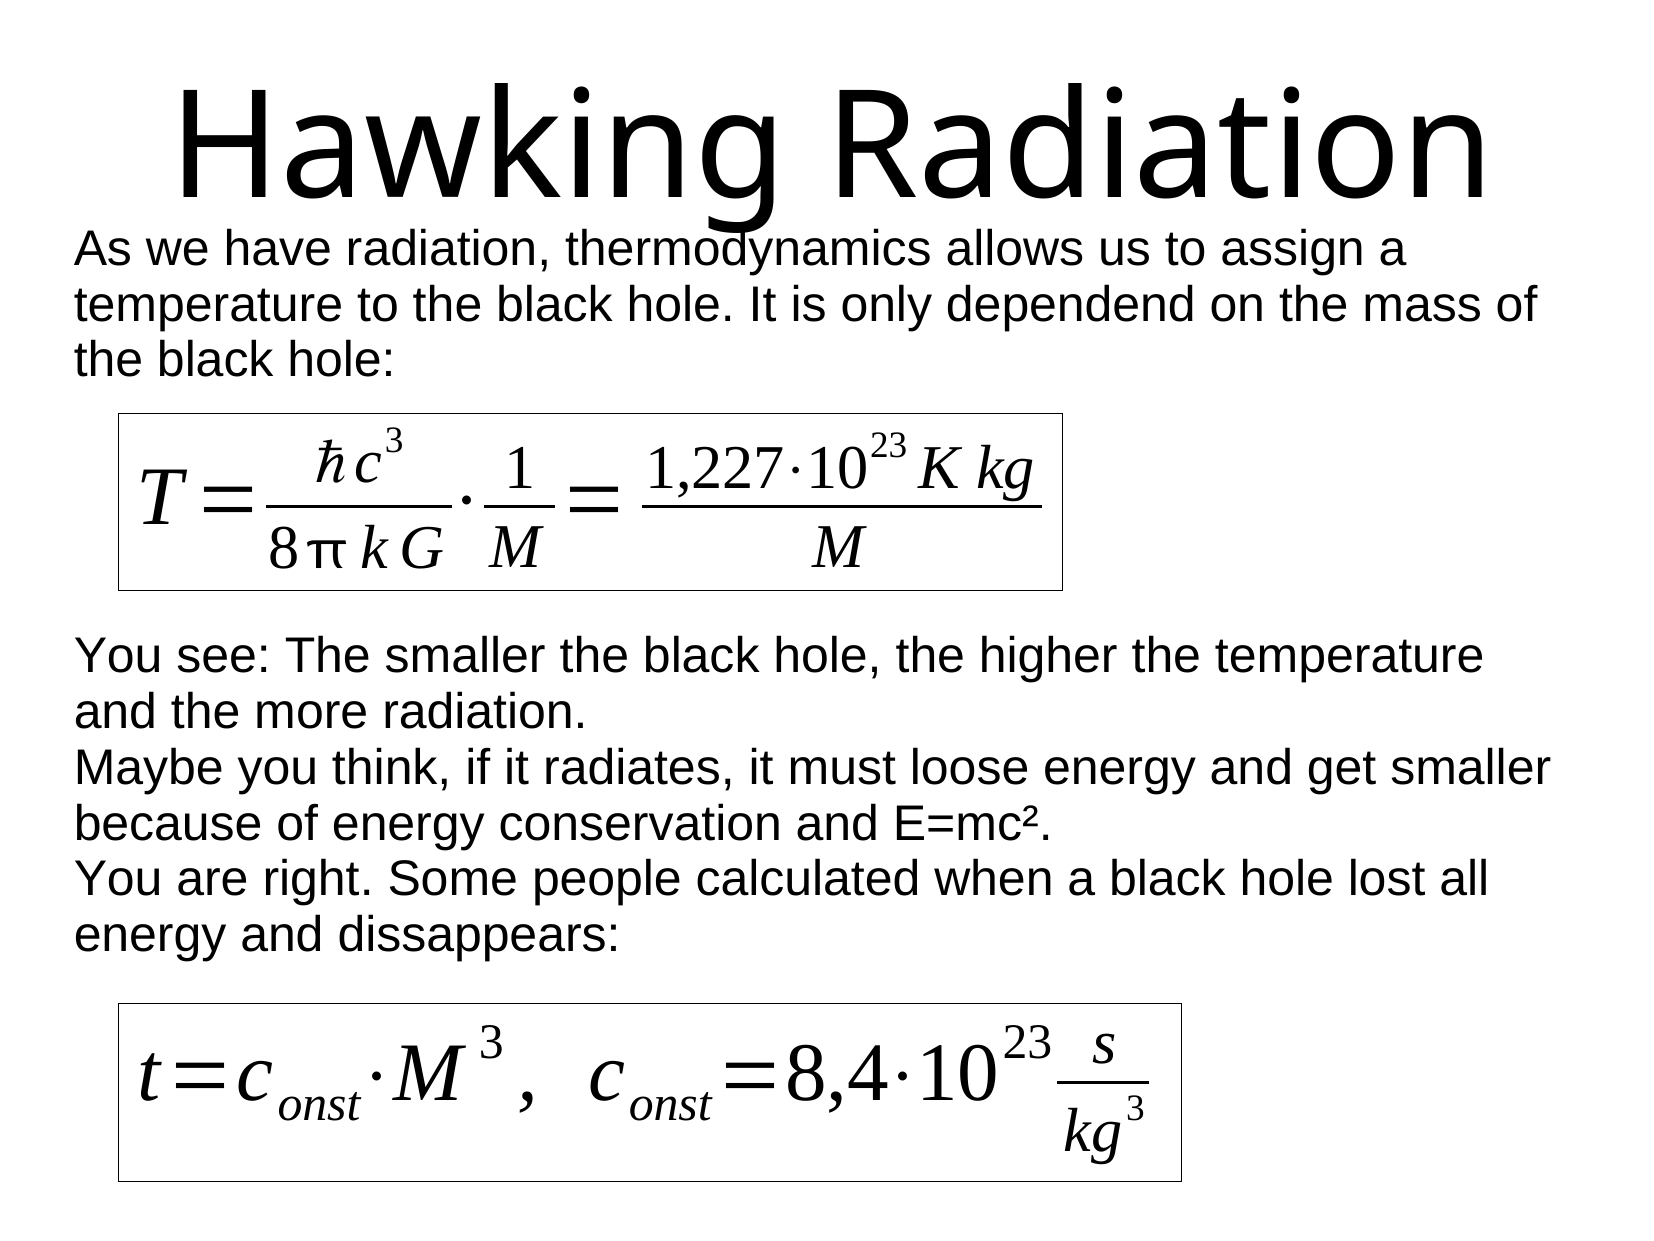

Hawking Radiation
As we have radiation, thermodynamics allows us to assign a temperature to the black hole. It is only dependend on the mass of the black hole:
You see: The smaller the black hole, the higher the temperature and the more radiation.
Maybe you think, if it radiates, it must loose energy and get smaller because of energy conservation and E=mc².
You are right. Some people calculated when a black hole lost all energy and dissappears: